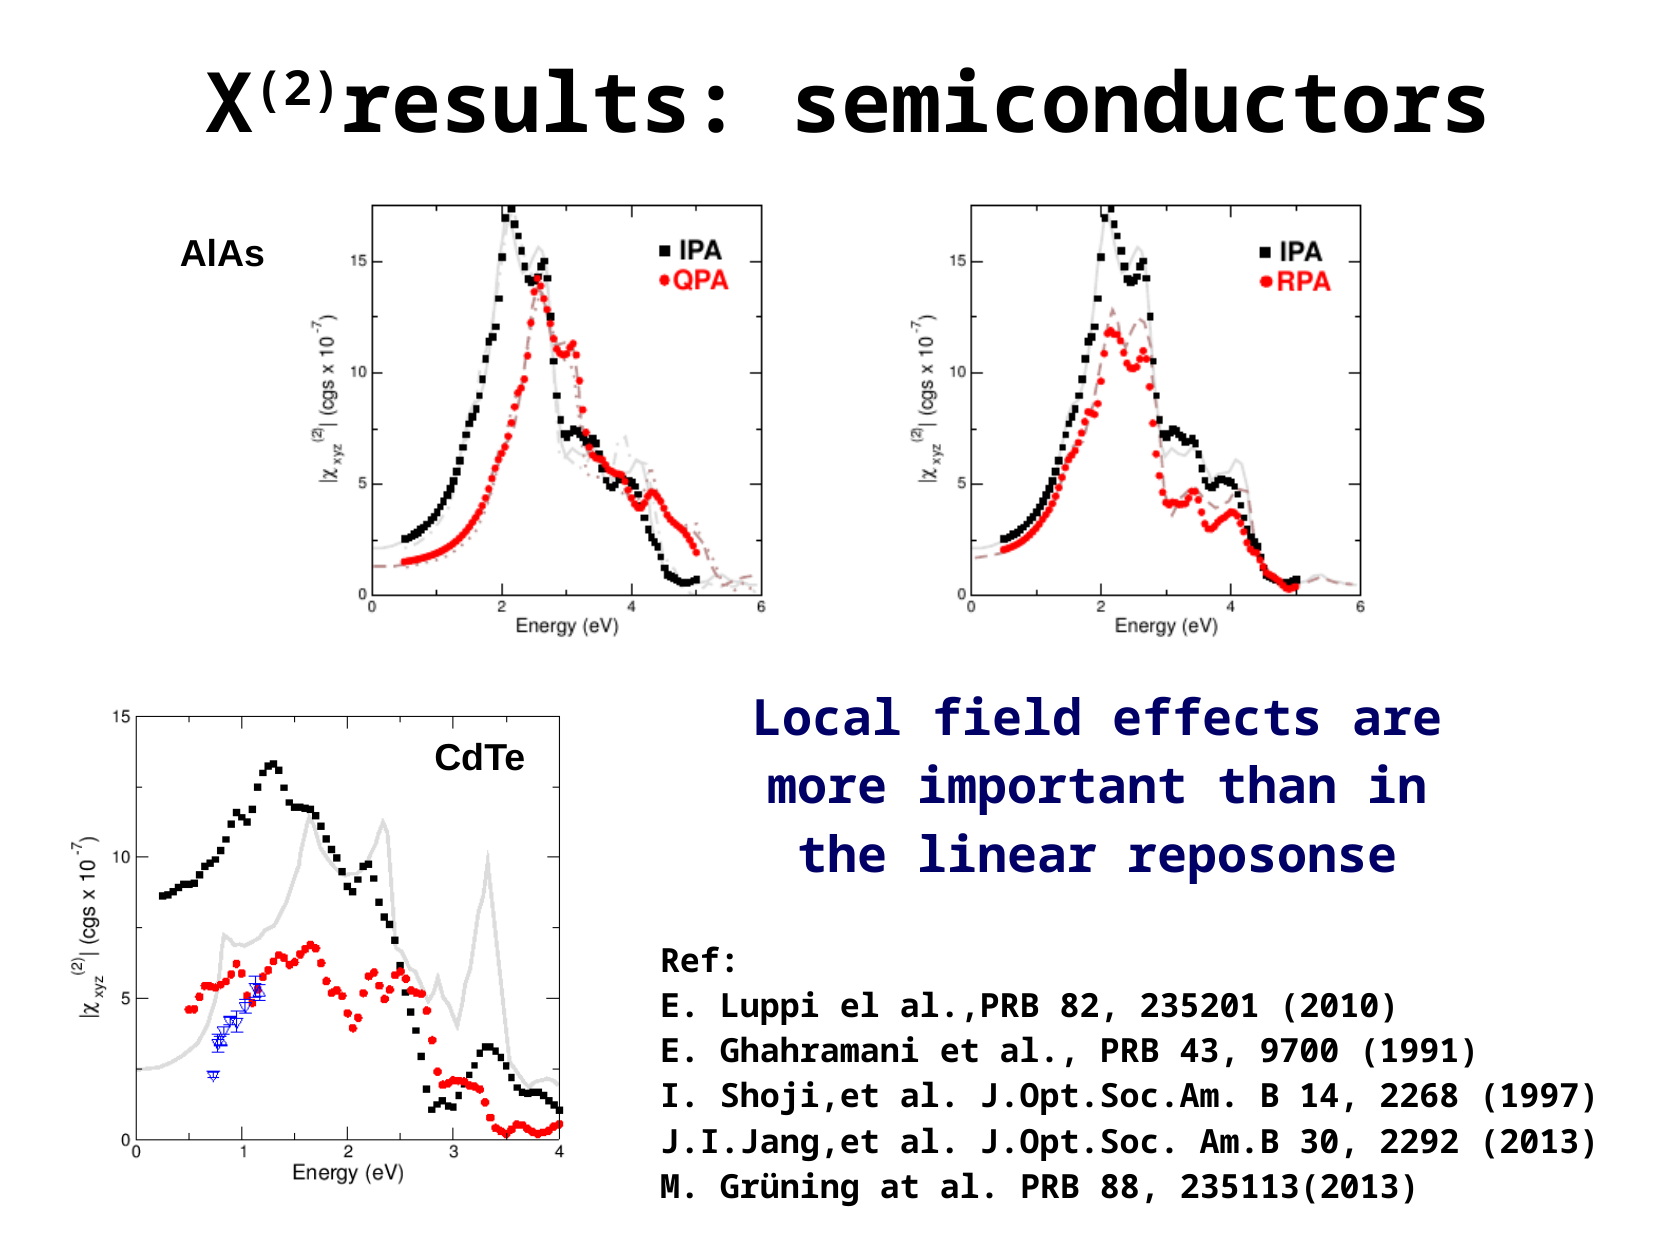

# X(2)results: semiconductors
AlAs
Local field effects are more important than in the linear reposonse
CdTe
Ref:
E. Luppi el al.,PRB 82, 235201 (2010)
E. Ghahramani et al., PRB 43, 9700 (1991)
I. Shoji,et al. J.Opt.Soc.Am. B 14, 2268 (1997) J.I.Jang,et al. J.Opt.Soc. Am.B 30, 2292 (2013)
M. Grüning at al. PRB 88, 235113(2013)